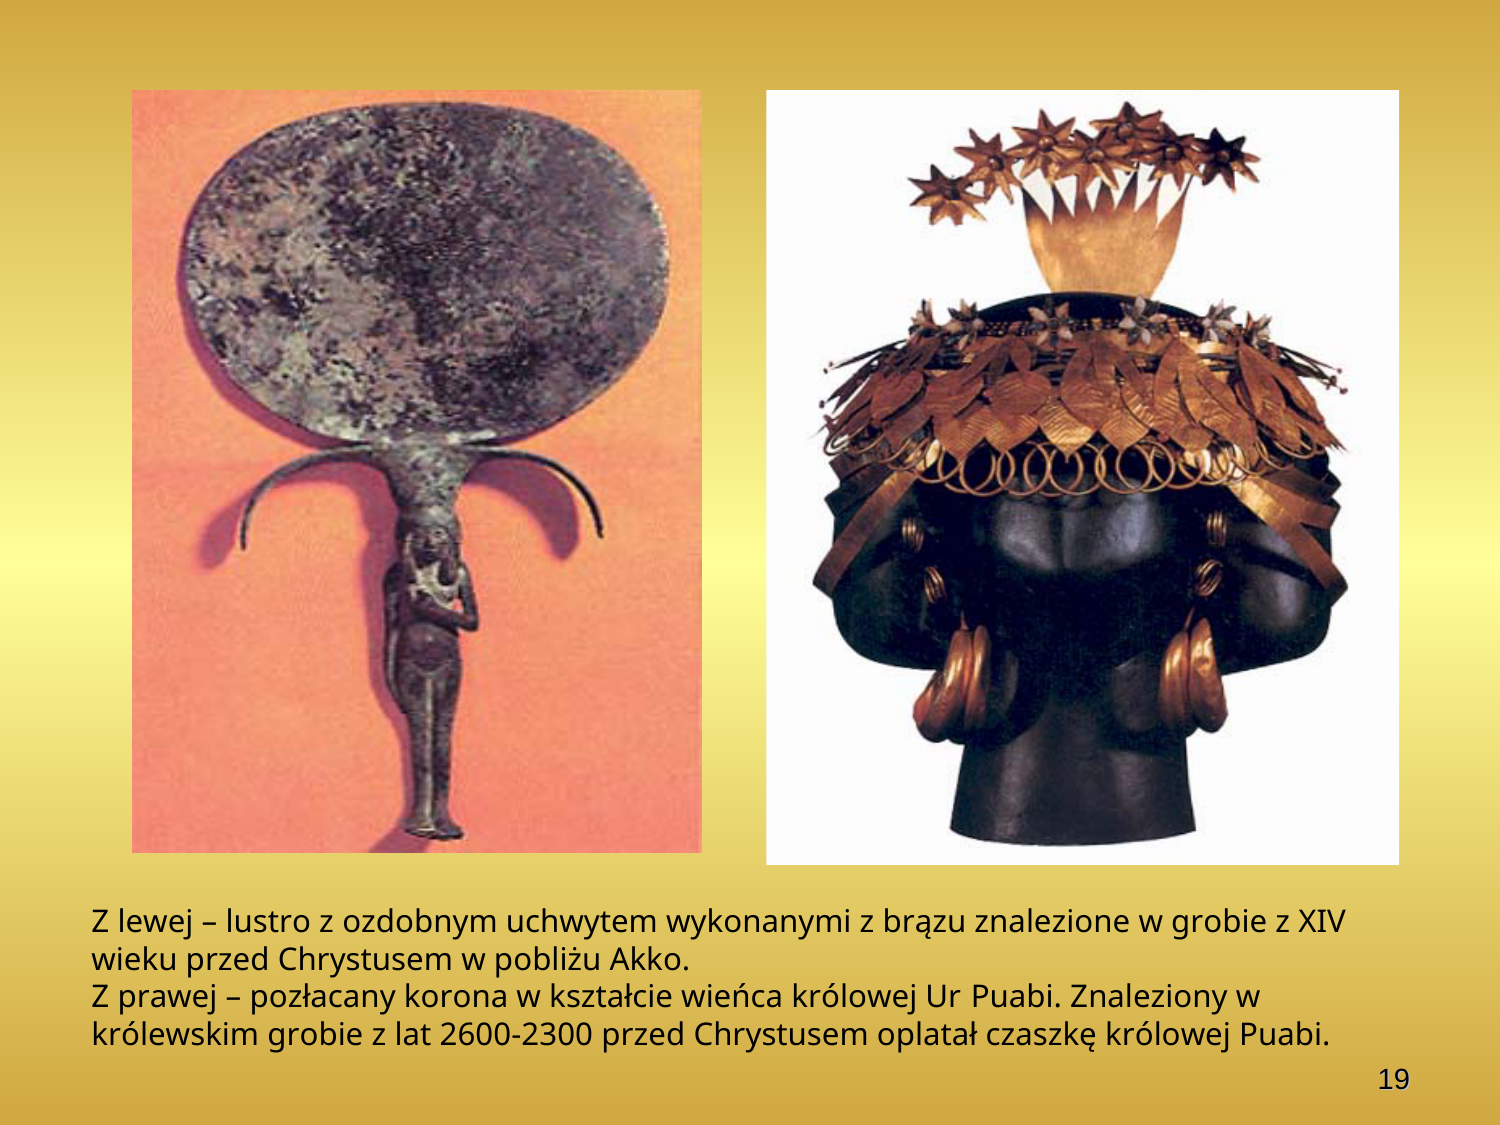

Z lewej – lustro z ozdobnym uchwytem wykonanymi z brązu znalezione w grobie z XIV wieku przed Chrystusem w pobliżu Akko.
Z prawej – pozłacany korona w kształcie wieńca królowej Ur Puabi. Znaleziony w królewskim grobie z lat 2600-2300 przed Chrystusem oplatał czaszkę królowej Puabi.